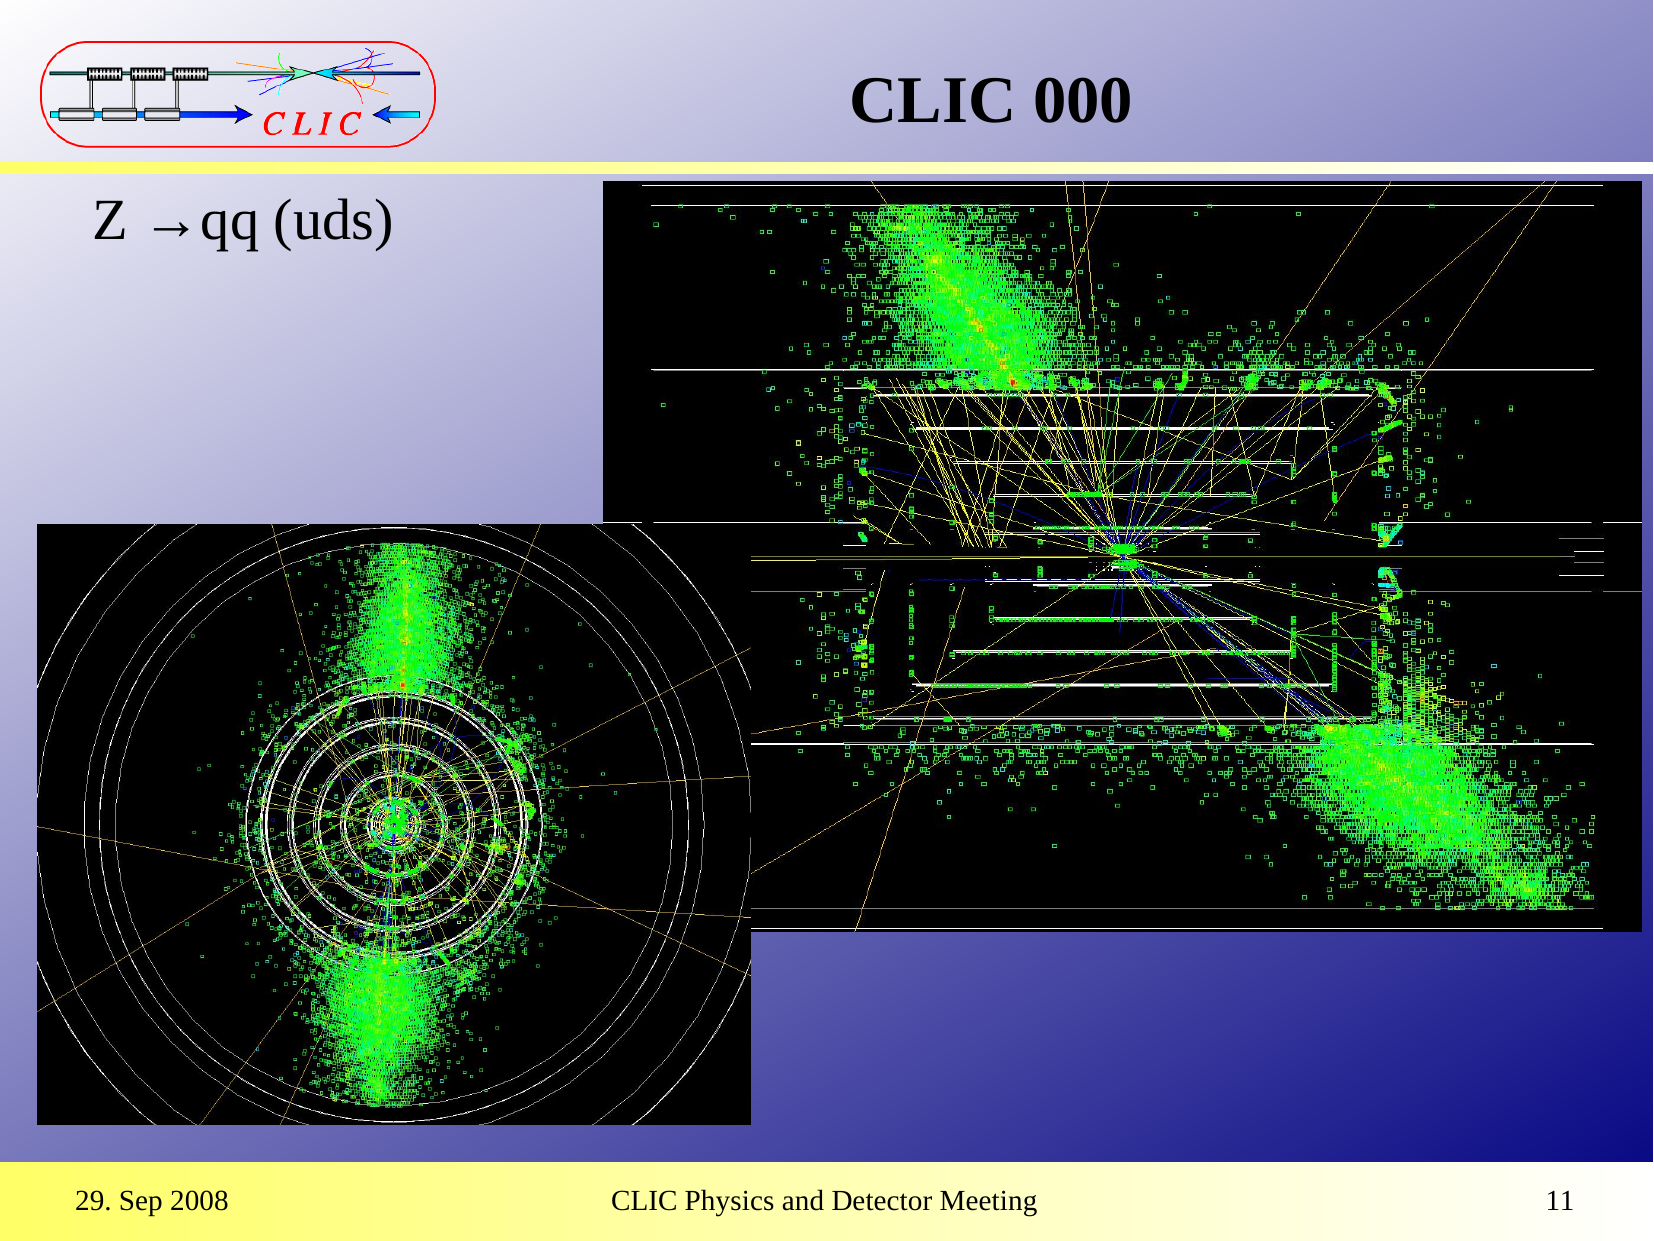

# CLIC 000
Z →qq (uds)
29. Sep 2008
CLIC Physics and Detector Meeting
11